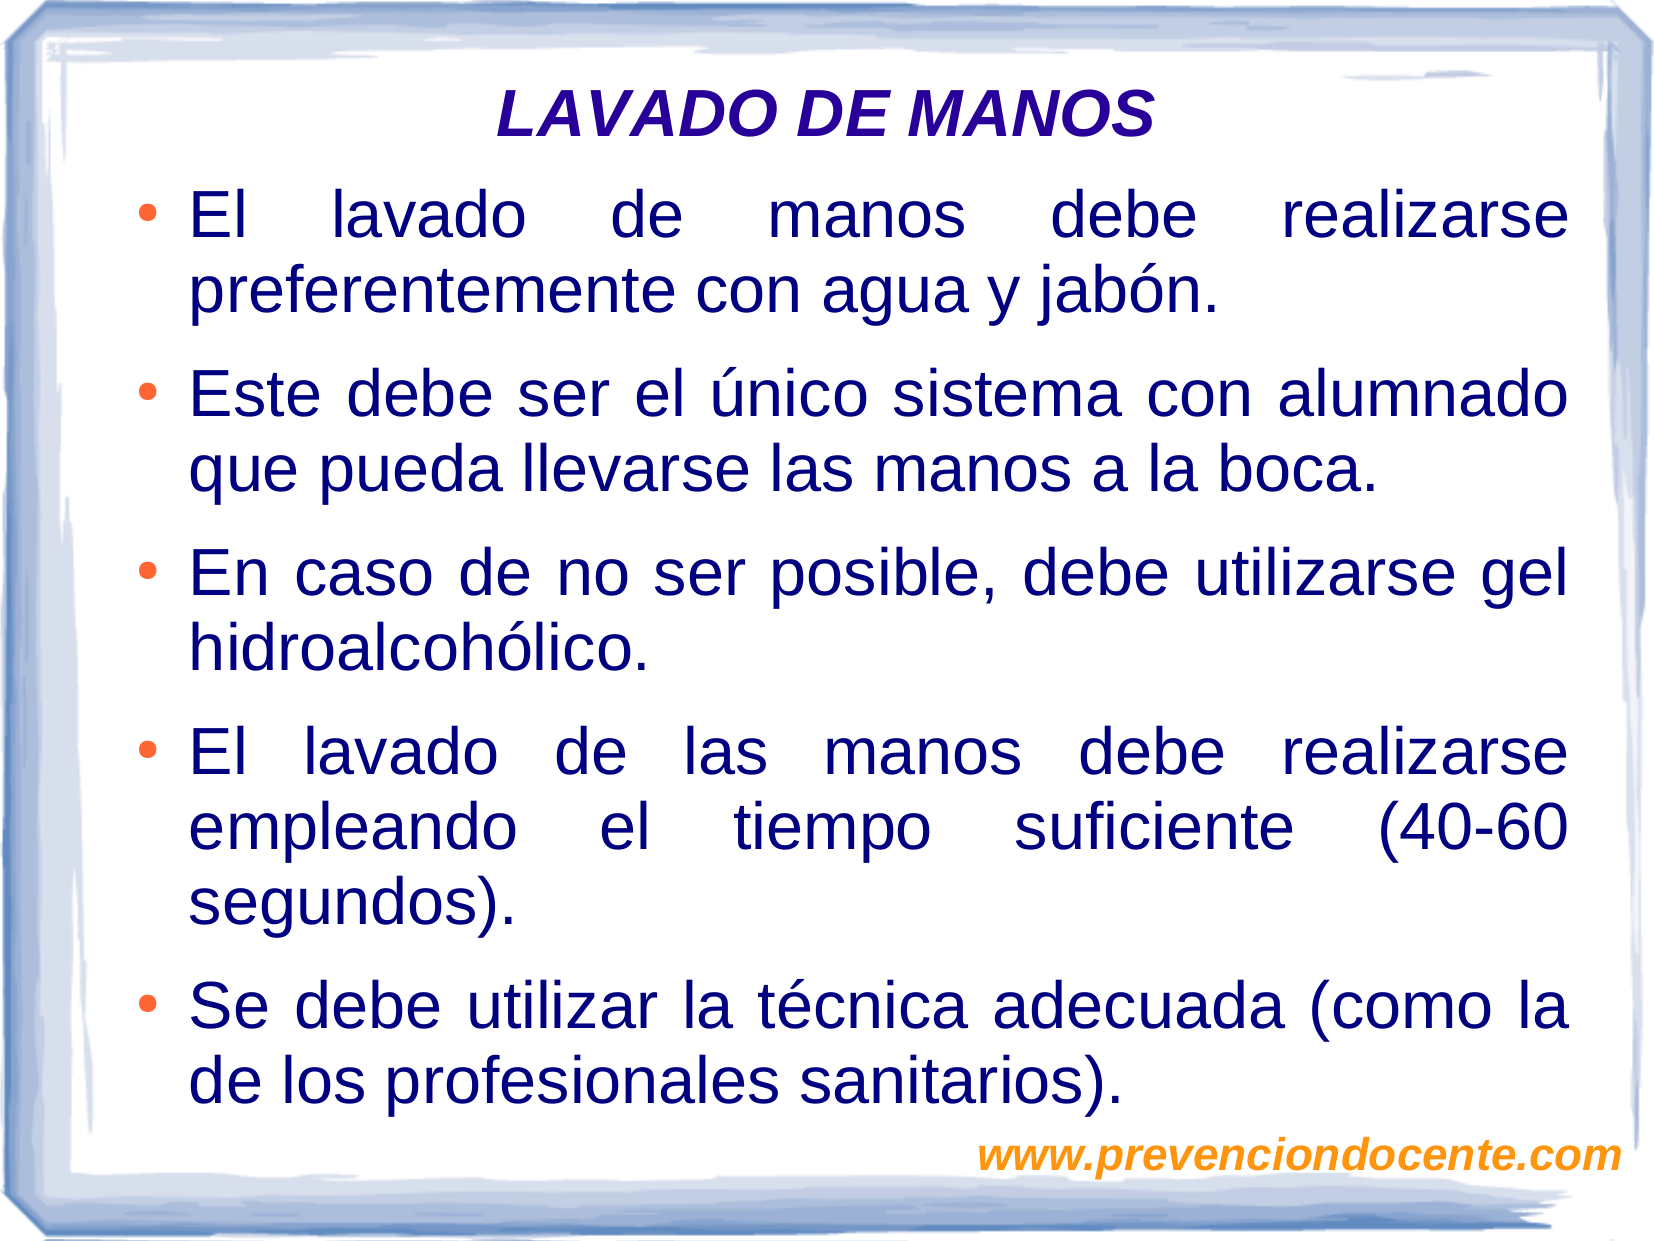

# LAVADO DE MANOS
El lavado de manos debe realizarse preferentemente con agua y jabón.
Este debe ser el único sistema con alumnado que pueda llevarse las manos a la boca.
En caso de no ser posible, debe utilizarse gel hidroalcohólico.
El lavado de las manos debe realizarse empleando el tiempo suficiente (40-60 segundos).
Se debe utilizar la técnica adecuada (como la de los profesionales sanitarios).
www.prevenciondocente.com